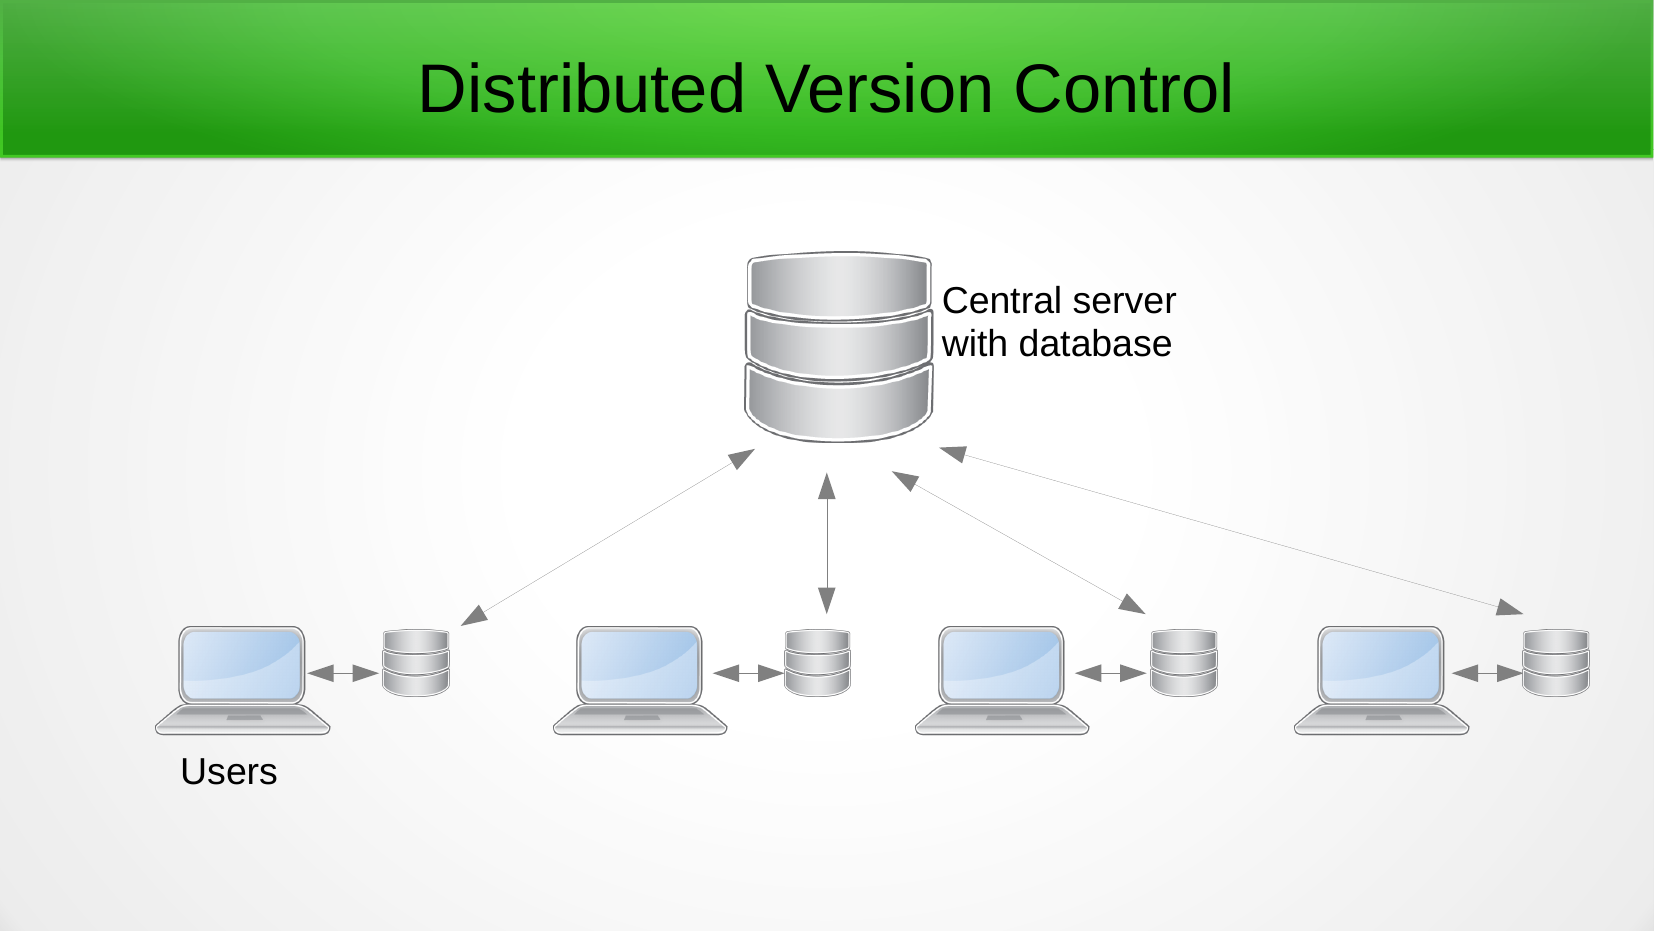

# Distributed Version Control
Central server with database
Users